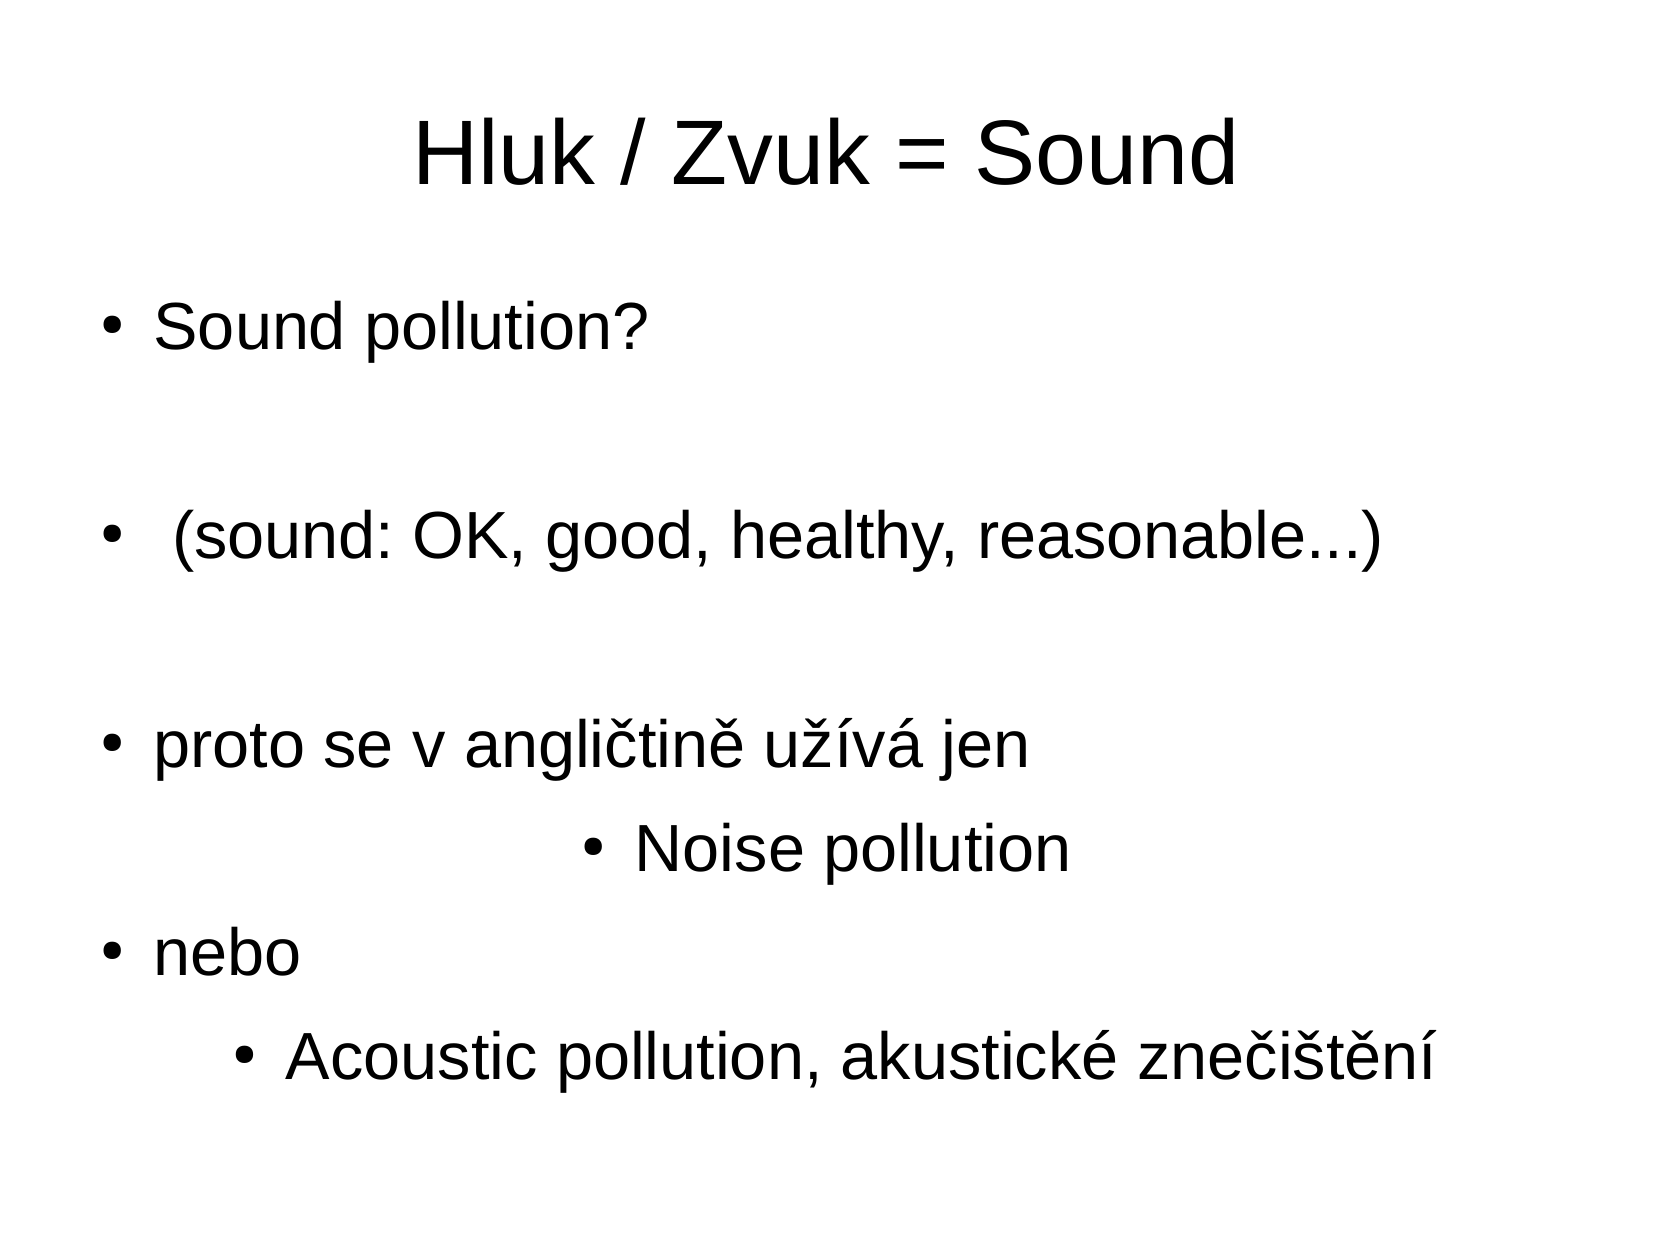

# Hluk / Zvuk = Sound
Sound pollution?
 (sound: OK, good, healthy, reasonable...)
proto se v angličtině užívá jen
Noise pollution
nebo
Acoustic pollution, akustické znečištění